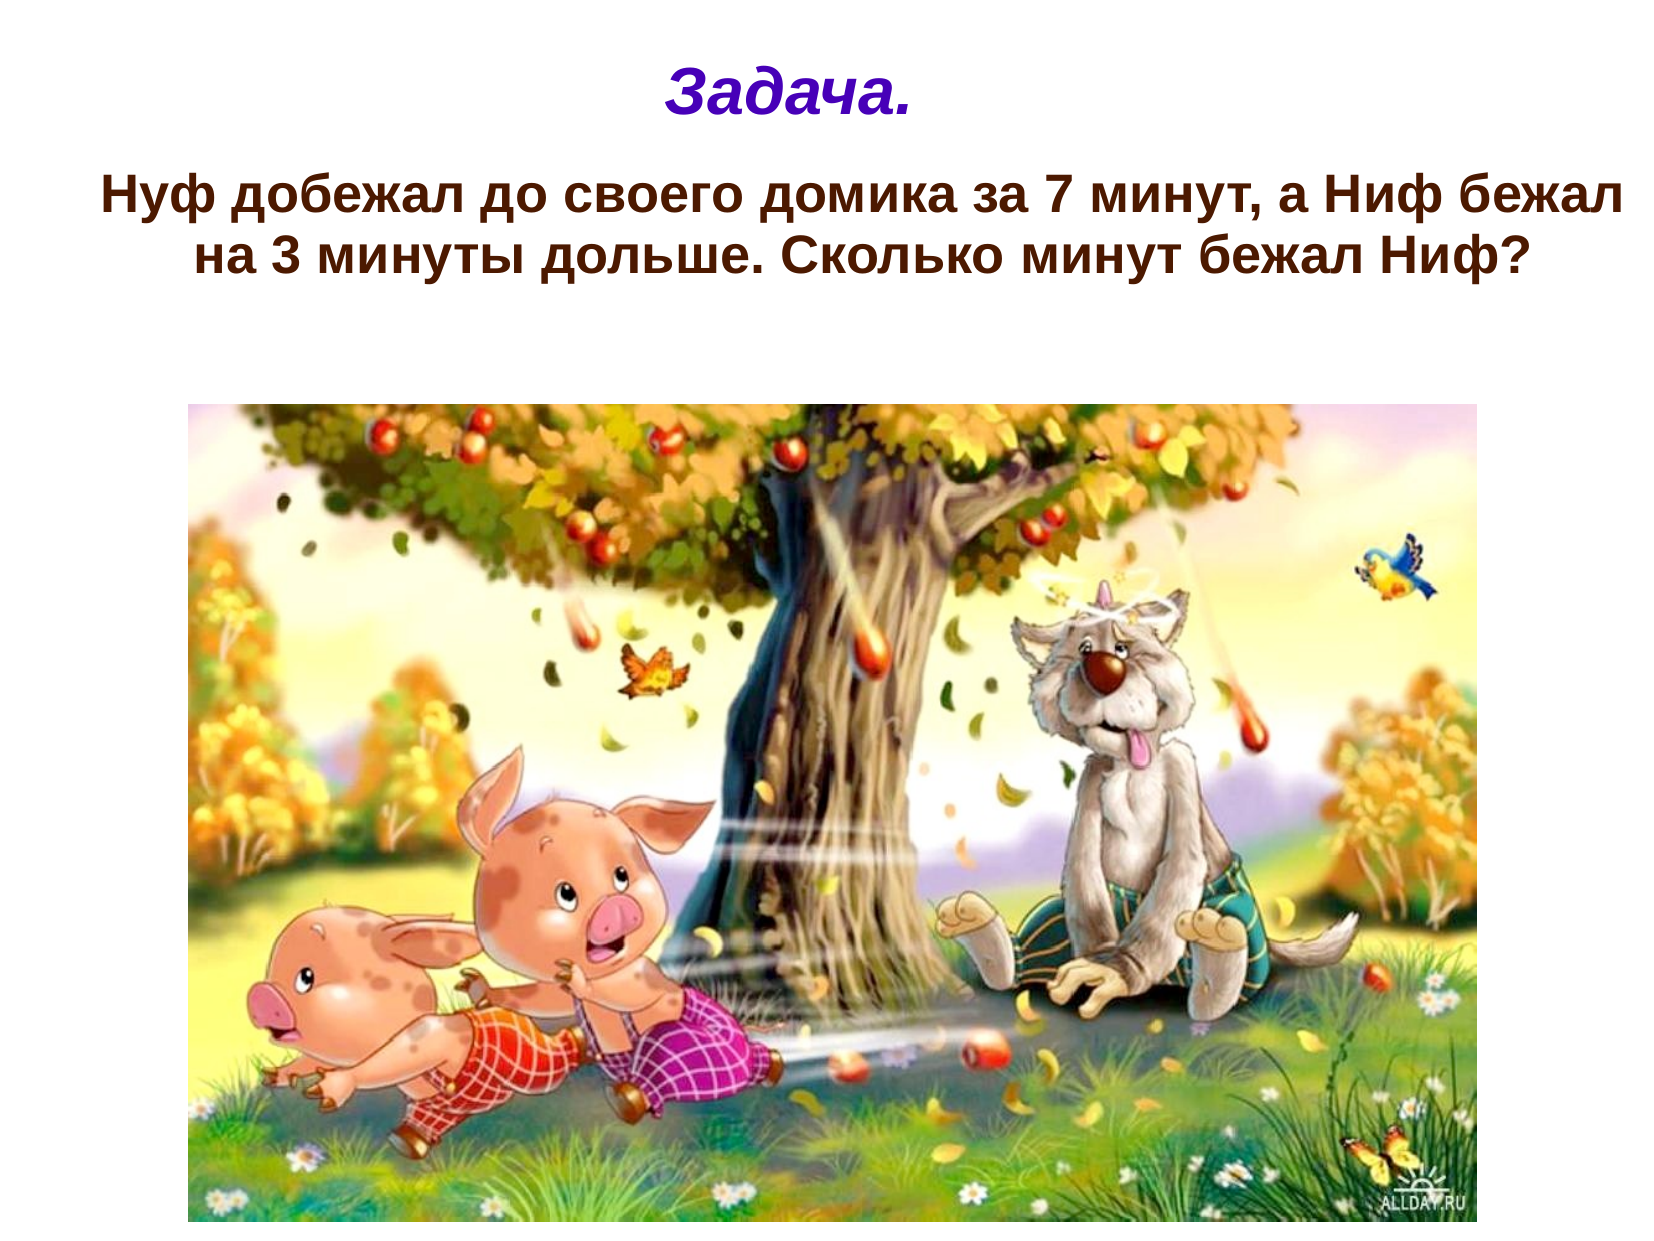

Задача.
Нуф добежал до своего домика за 7 минут, а Ниф бежал
на 3 минуты дольше. Сколько минут бежал Ниф?